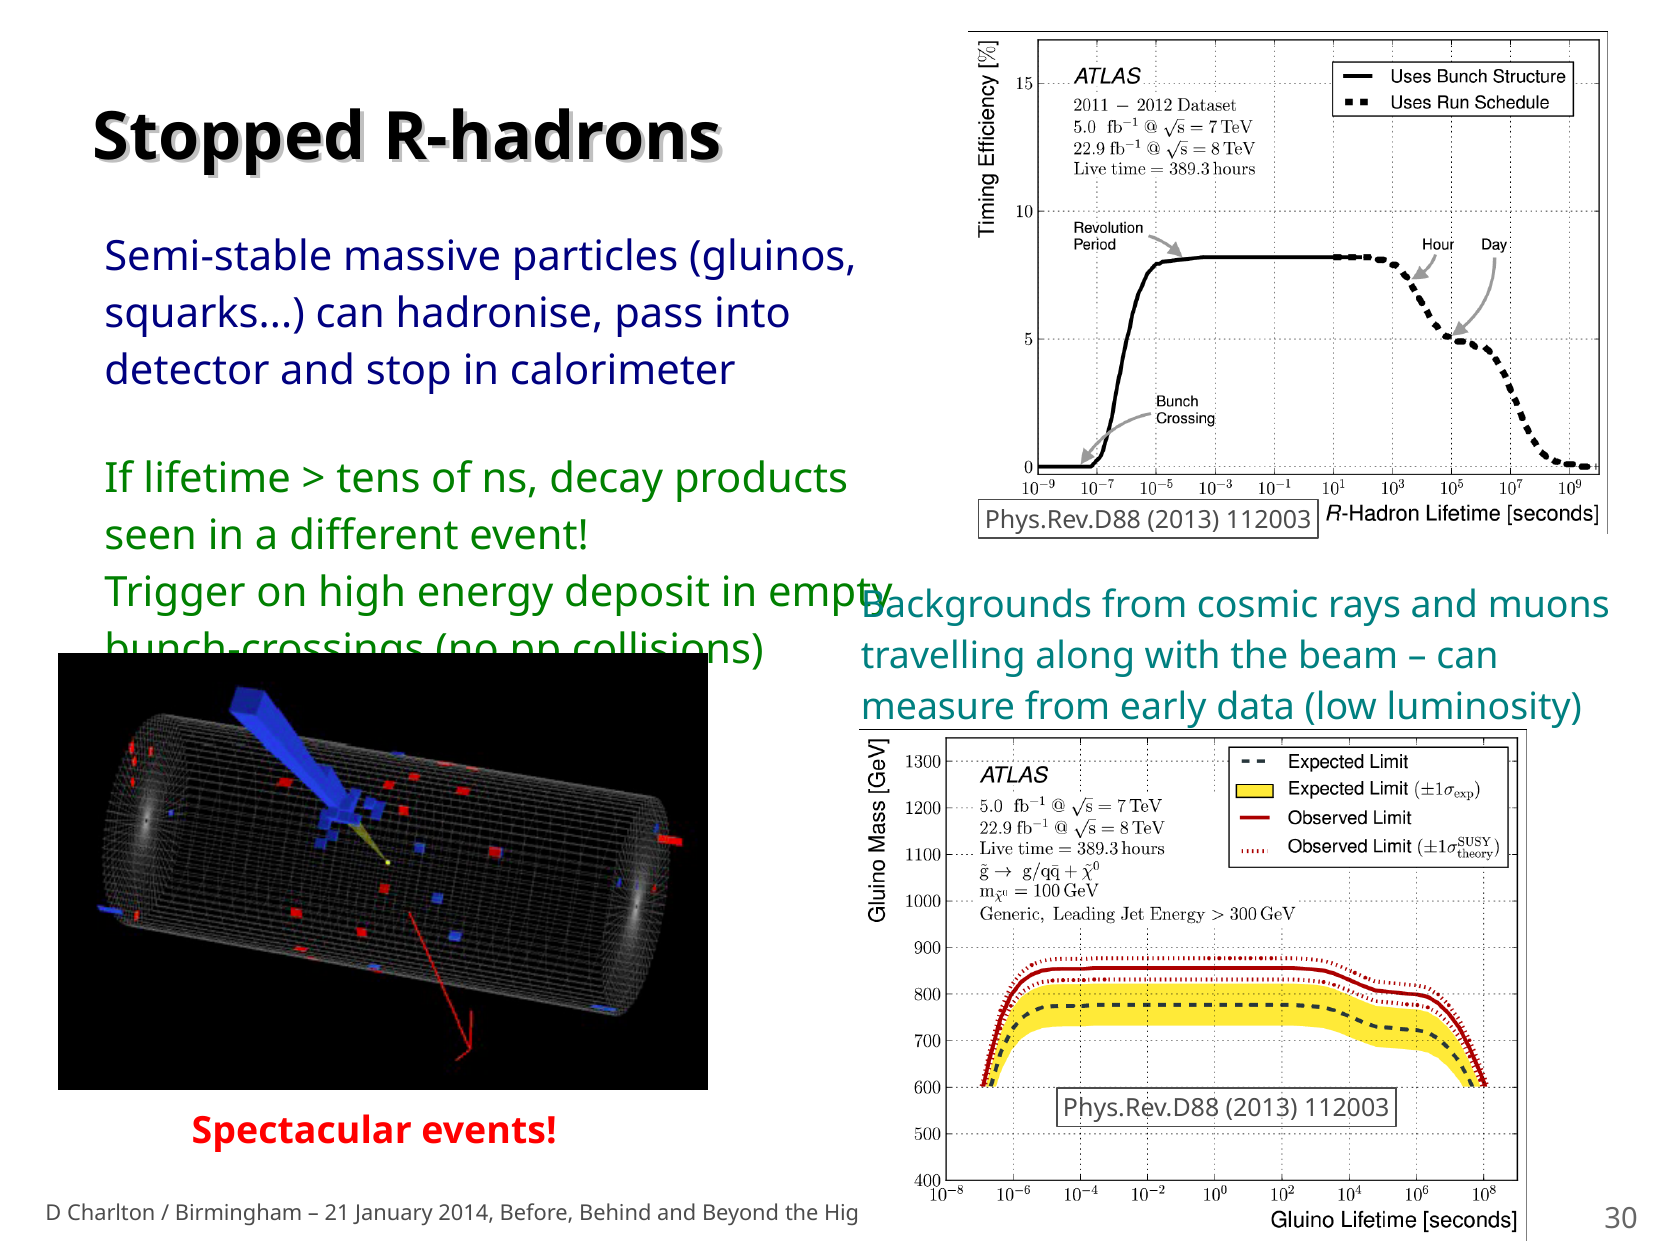

Stopped R-hadrons
Semi-stable massive particles (gluinos, squarks...) can hadronise, pass into detector and stop in calorimeter
If lifetime > tens of ns, decay products seen in a different event!
Trigger on high energy deposit in empty bunch-crossings (no pp collisions)
Phys.Rev.D88 (2013) 112003
Backgrounds from cosmic rays and muons travelling along with the beam – can measure from early data (low luminosity)
Spectacular events!
Phys.Rev.D88 (2013) 112003